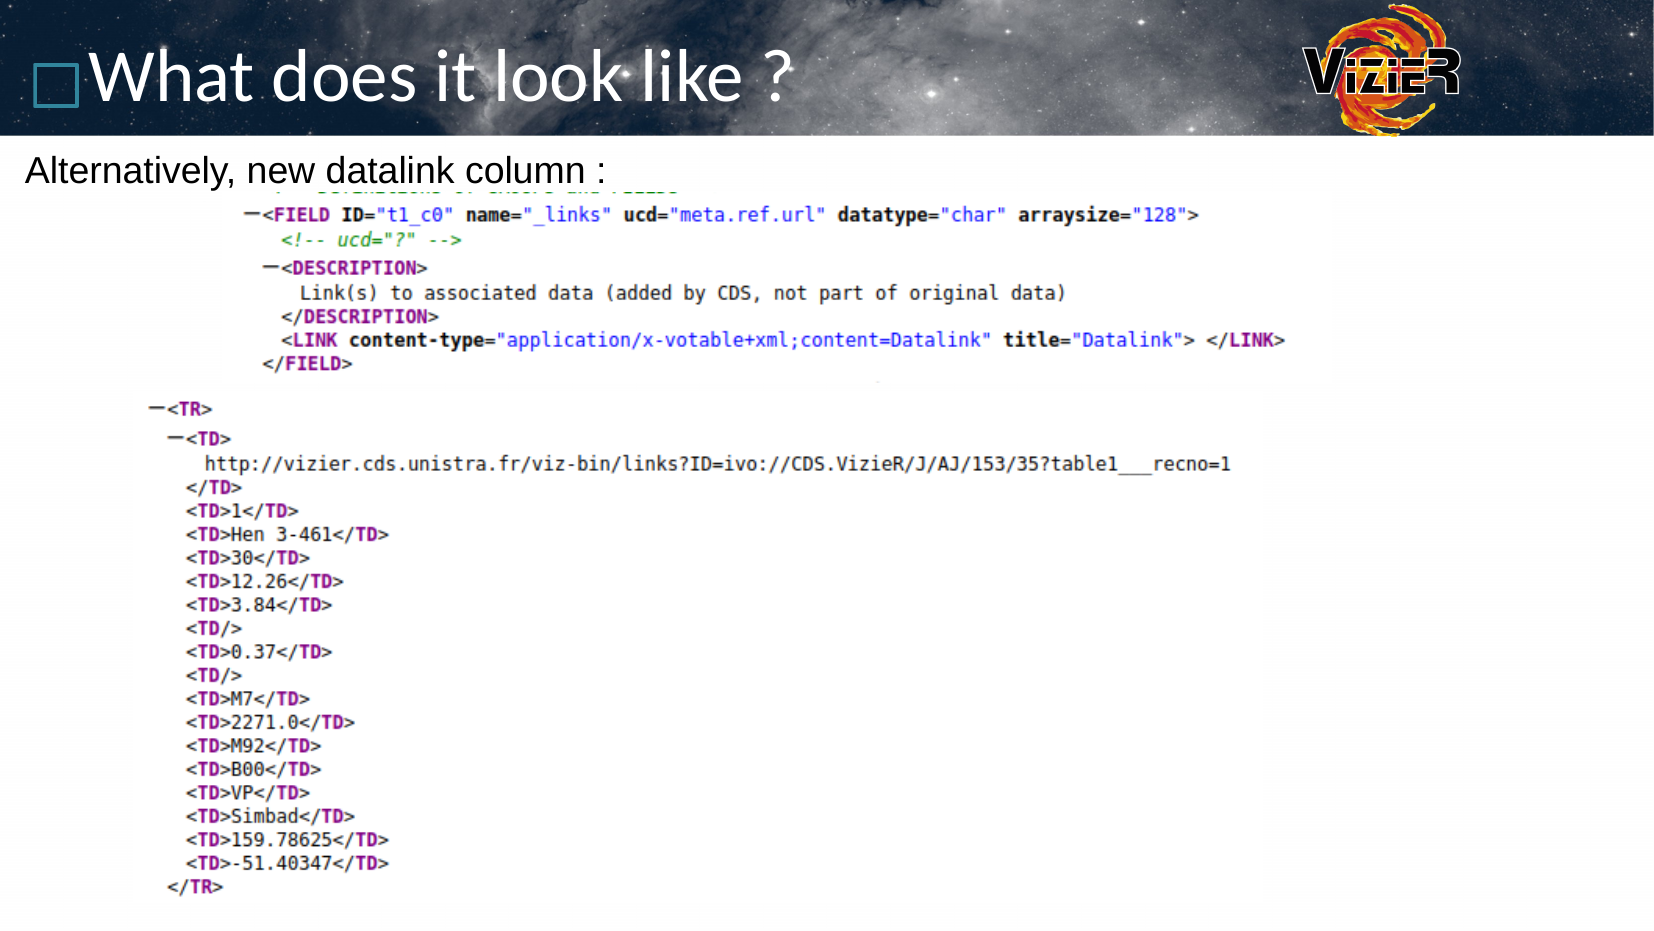

# What does it look like ?
Alternatively, new datalink column :
IVOA 2024, Malta - DOI status for VizieR catalogue